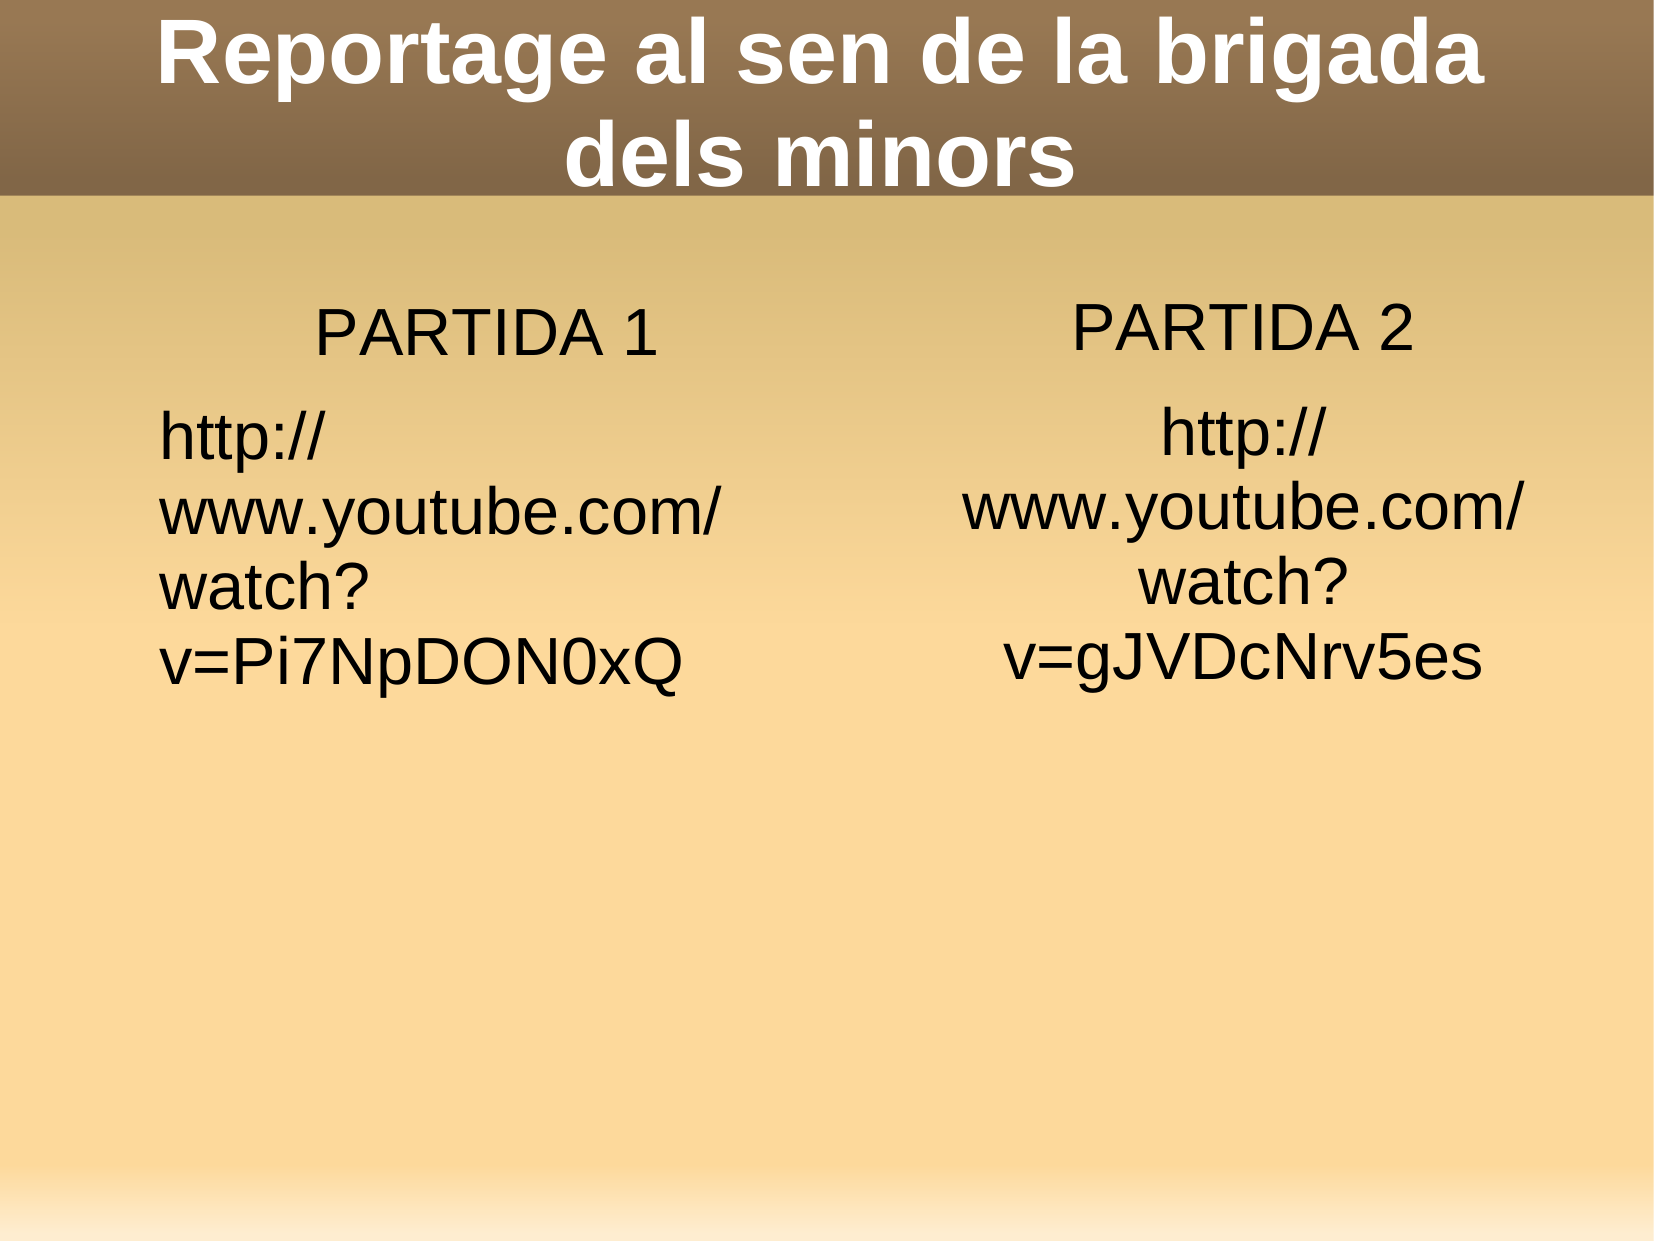

# Reportage al sen de la brigada dels minors
PARTIDA 2
http://www.youtube.com/watch?v=gJVDcNrv5es
PARTIDA 1
http://www.youtube.com/watch?v=Pi7NpDON0xQ